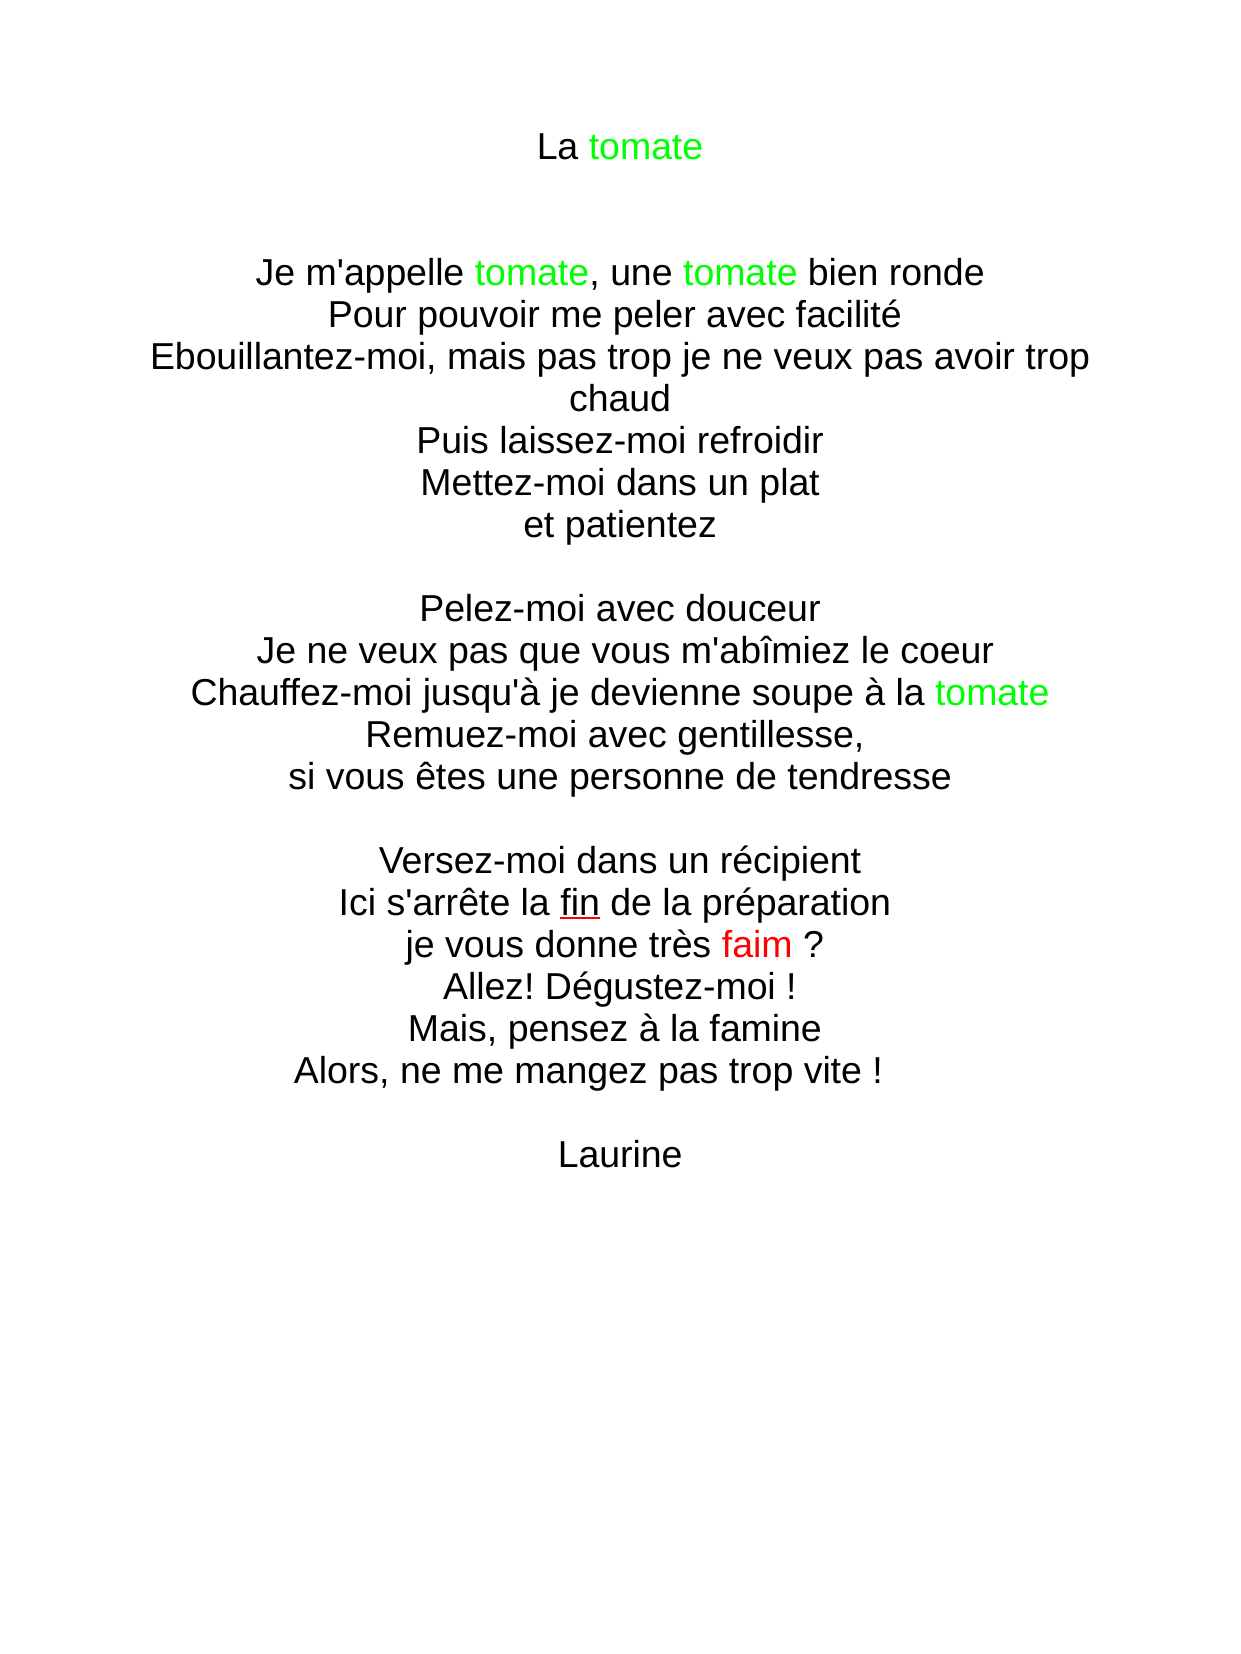

La tomate
Je m'appelle tomate, une tomate bien ronde
Pour pouvoir me peler avec facilité
Ebouillantez-moi, mais pas trop je ne veux pas avoir trop chaud
Puis laissez-moi refroidir
Mettez-moi dans un plat
et patientez
Pelez-moi avec douceur
 Je ne veux pas que vous m'abîmiez le coeur
Chauffez-moi jusqu'à je devienne soupe à la tomate
Remuez-moi avec gentillesse,
si vous êtes une personne de tendresse
Versez-moi dans un récipient
Ici s'arrête la fin de la préparation
je vous donne très faim ?
Allez! Dégustez-moi !
Mais, pensez à la famine
Alors, ne me mangez pas trop vite !
Laurine